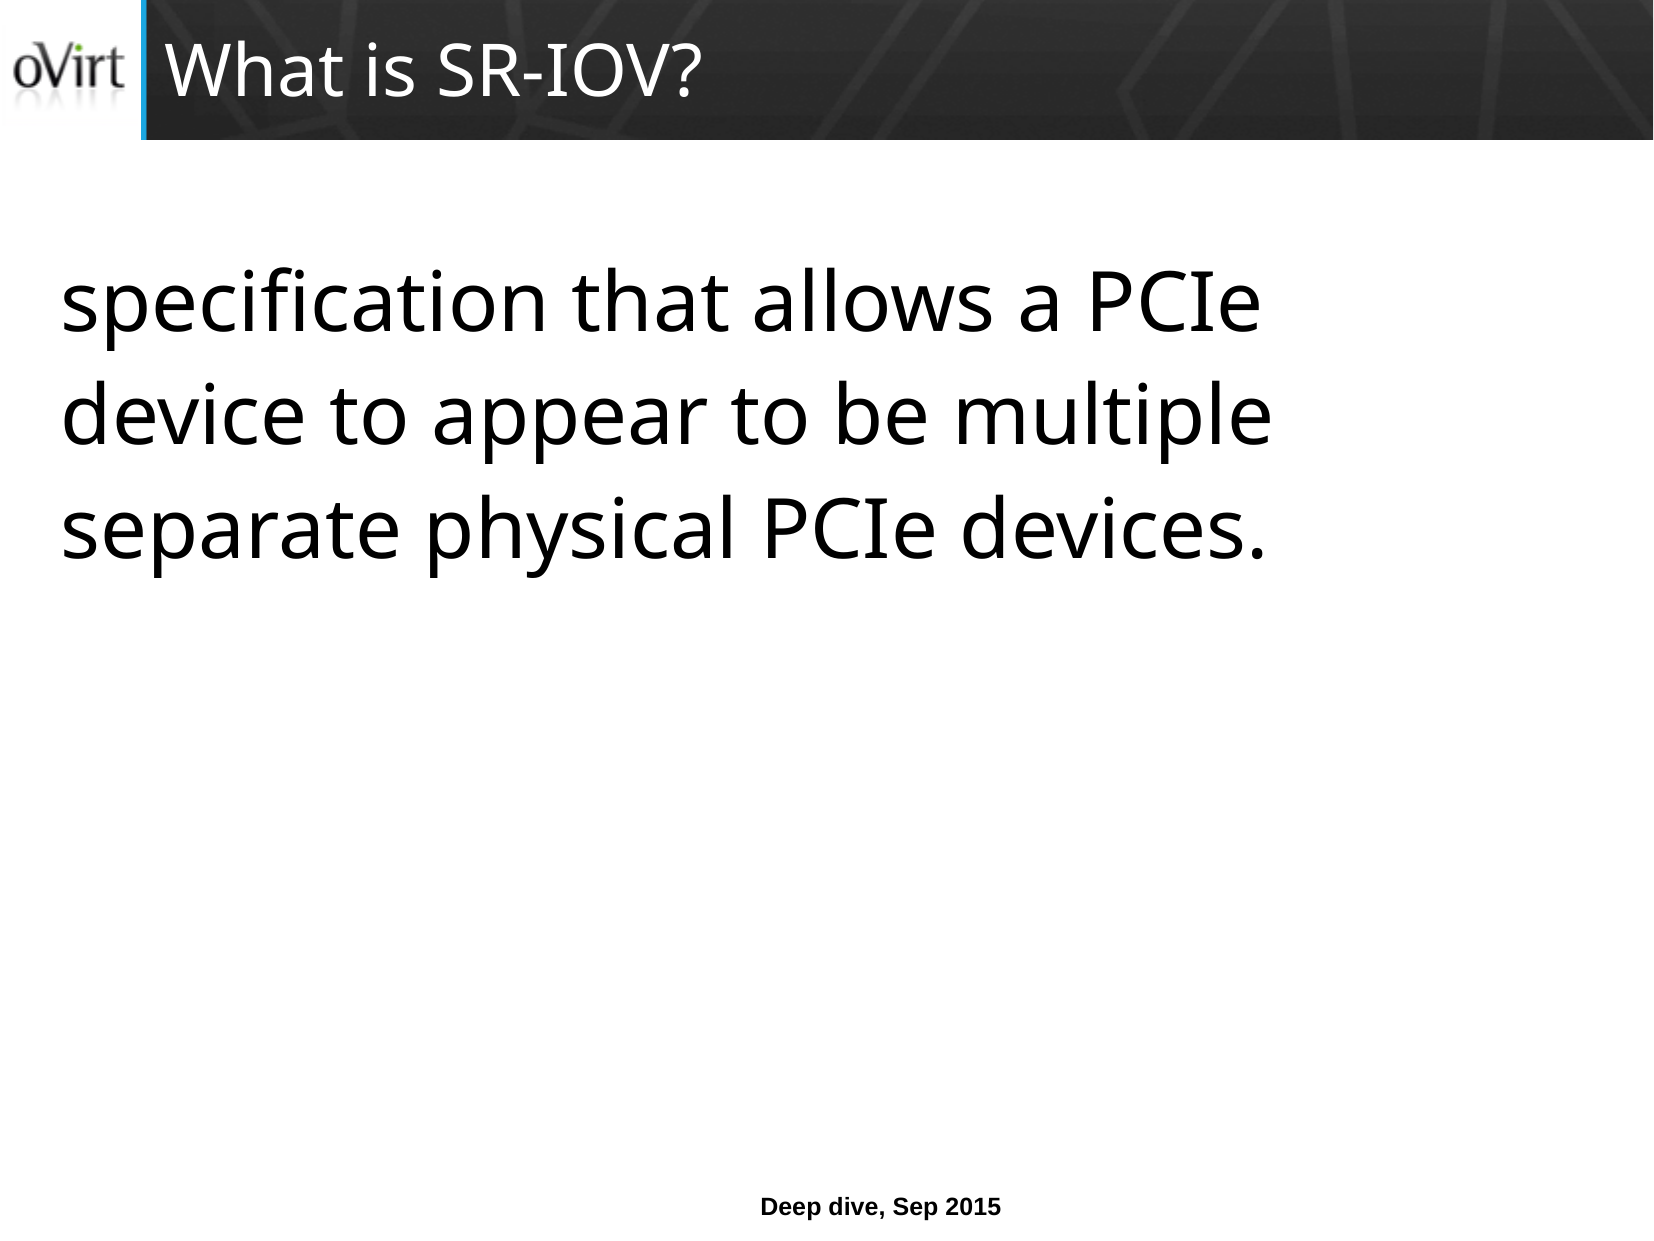

# What is SR-IOV?
specification that allows a PCIe device to appear to be multiple separate physical PCIe devices.